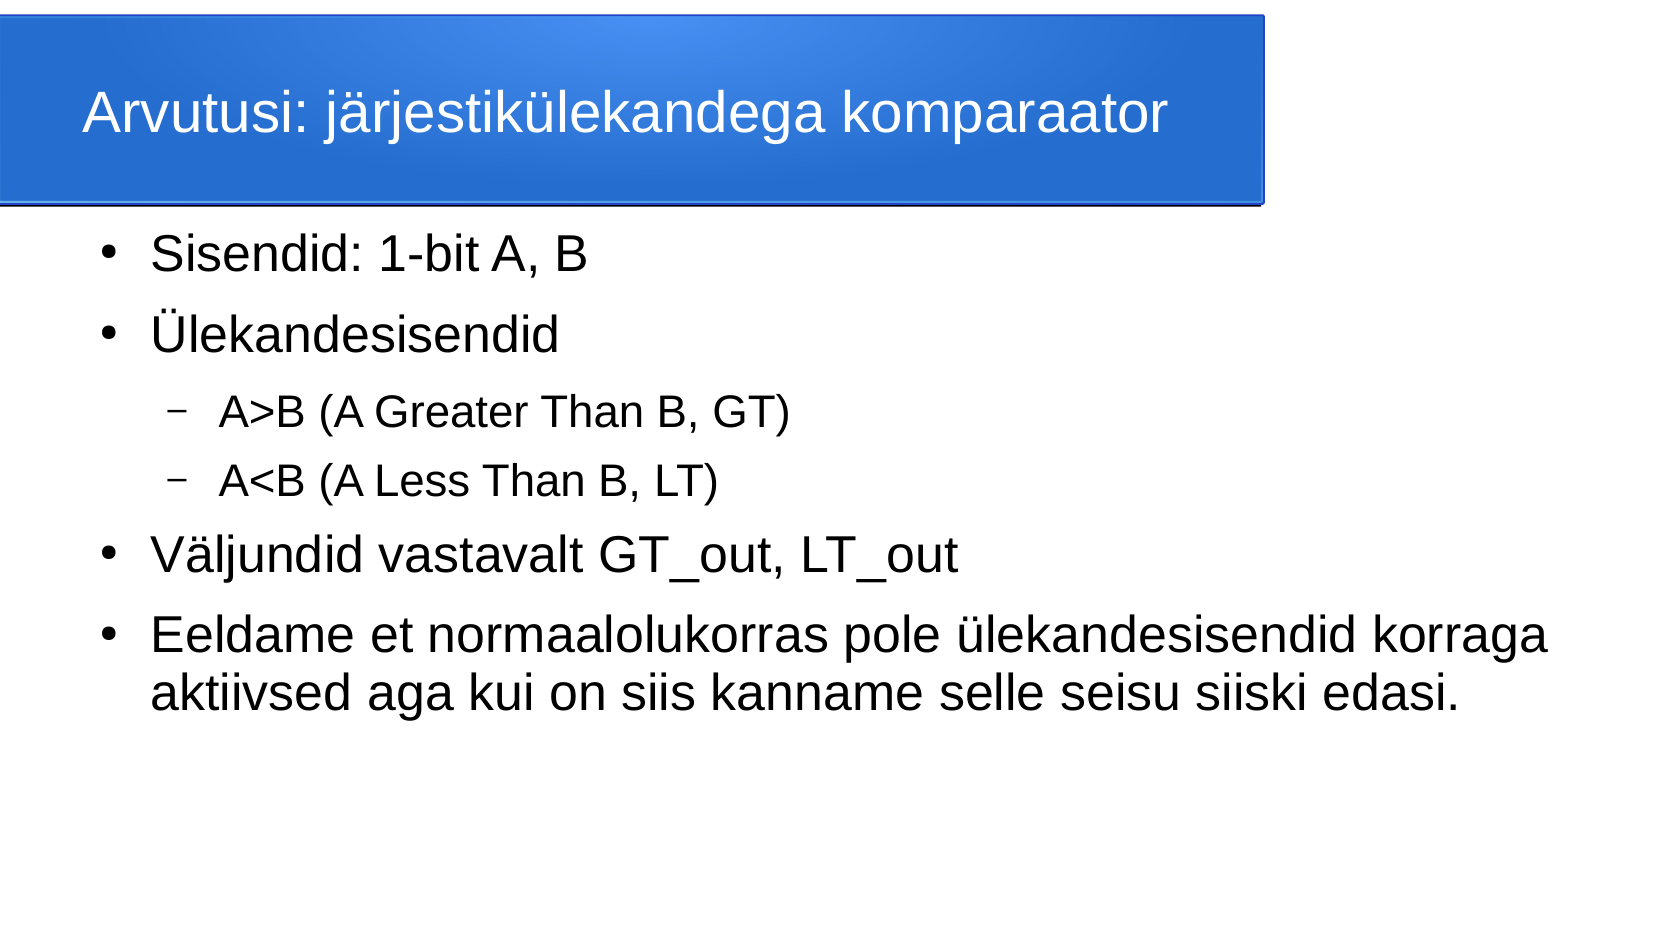

# Arvutusi: järjestikülekandega komparaator
Sisendid: 1-bit A, B
Ülekandesisendid
A>B (A Greater Than B, GT)
A<B (A Less Than B, LT)
Väljundid vastavalt GT_out, LT_out
Eeldame et normaalolukorras pole ülekandesisendid korraga aktiivsed aga kui on siis kanname selle seisu siiski edasi.